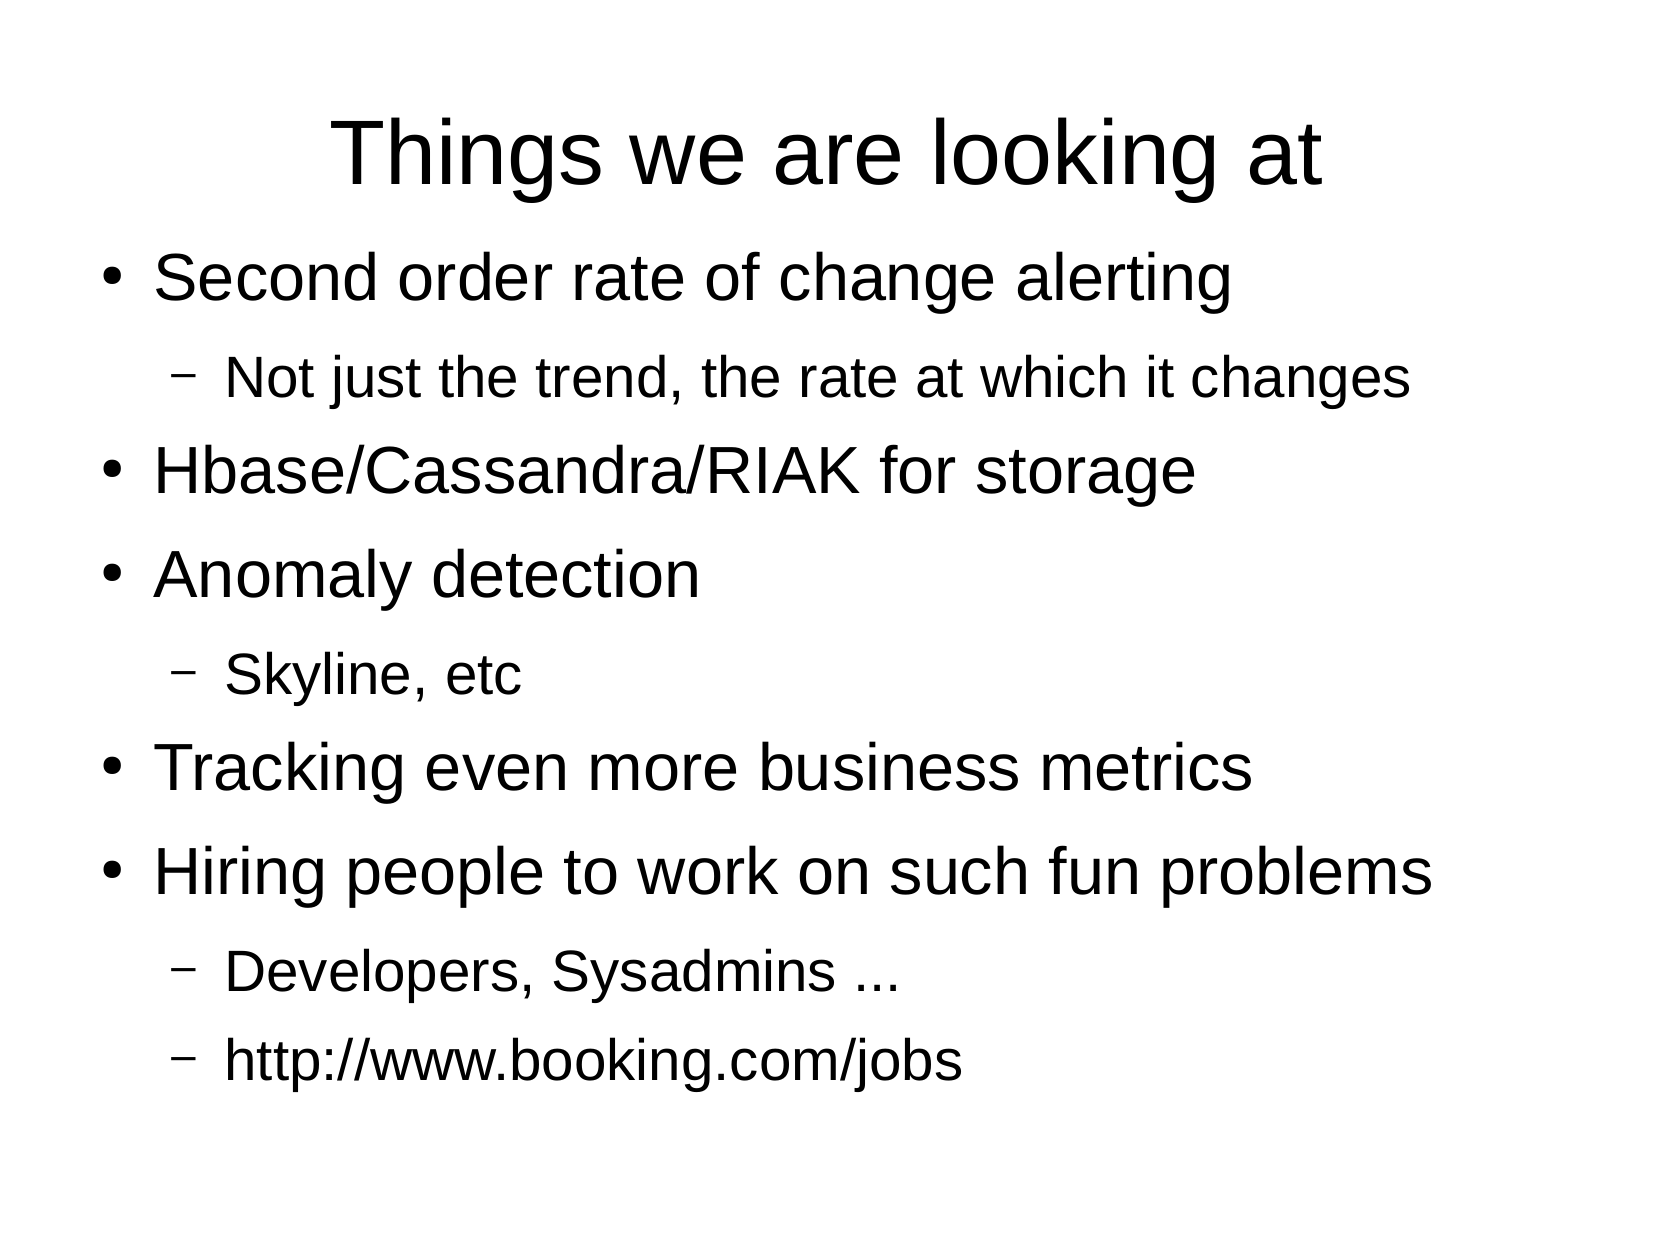

# Things we are looking at
Second order rate of change alerting
Not just the trend, the rate at which it changes
Hbase/Cassandra/RIAK for storage
Anomaly detection
Skyline, etc
Tracking even more business metrics
Hiring people to work on such fun problems
Developers, Sysadmins ...
http://www.booking.com/jobs